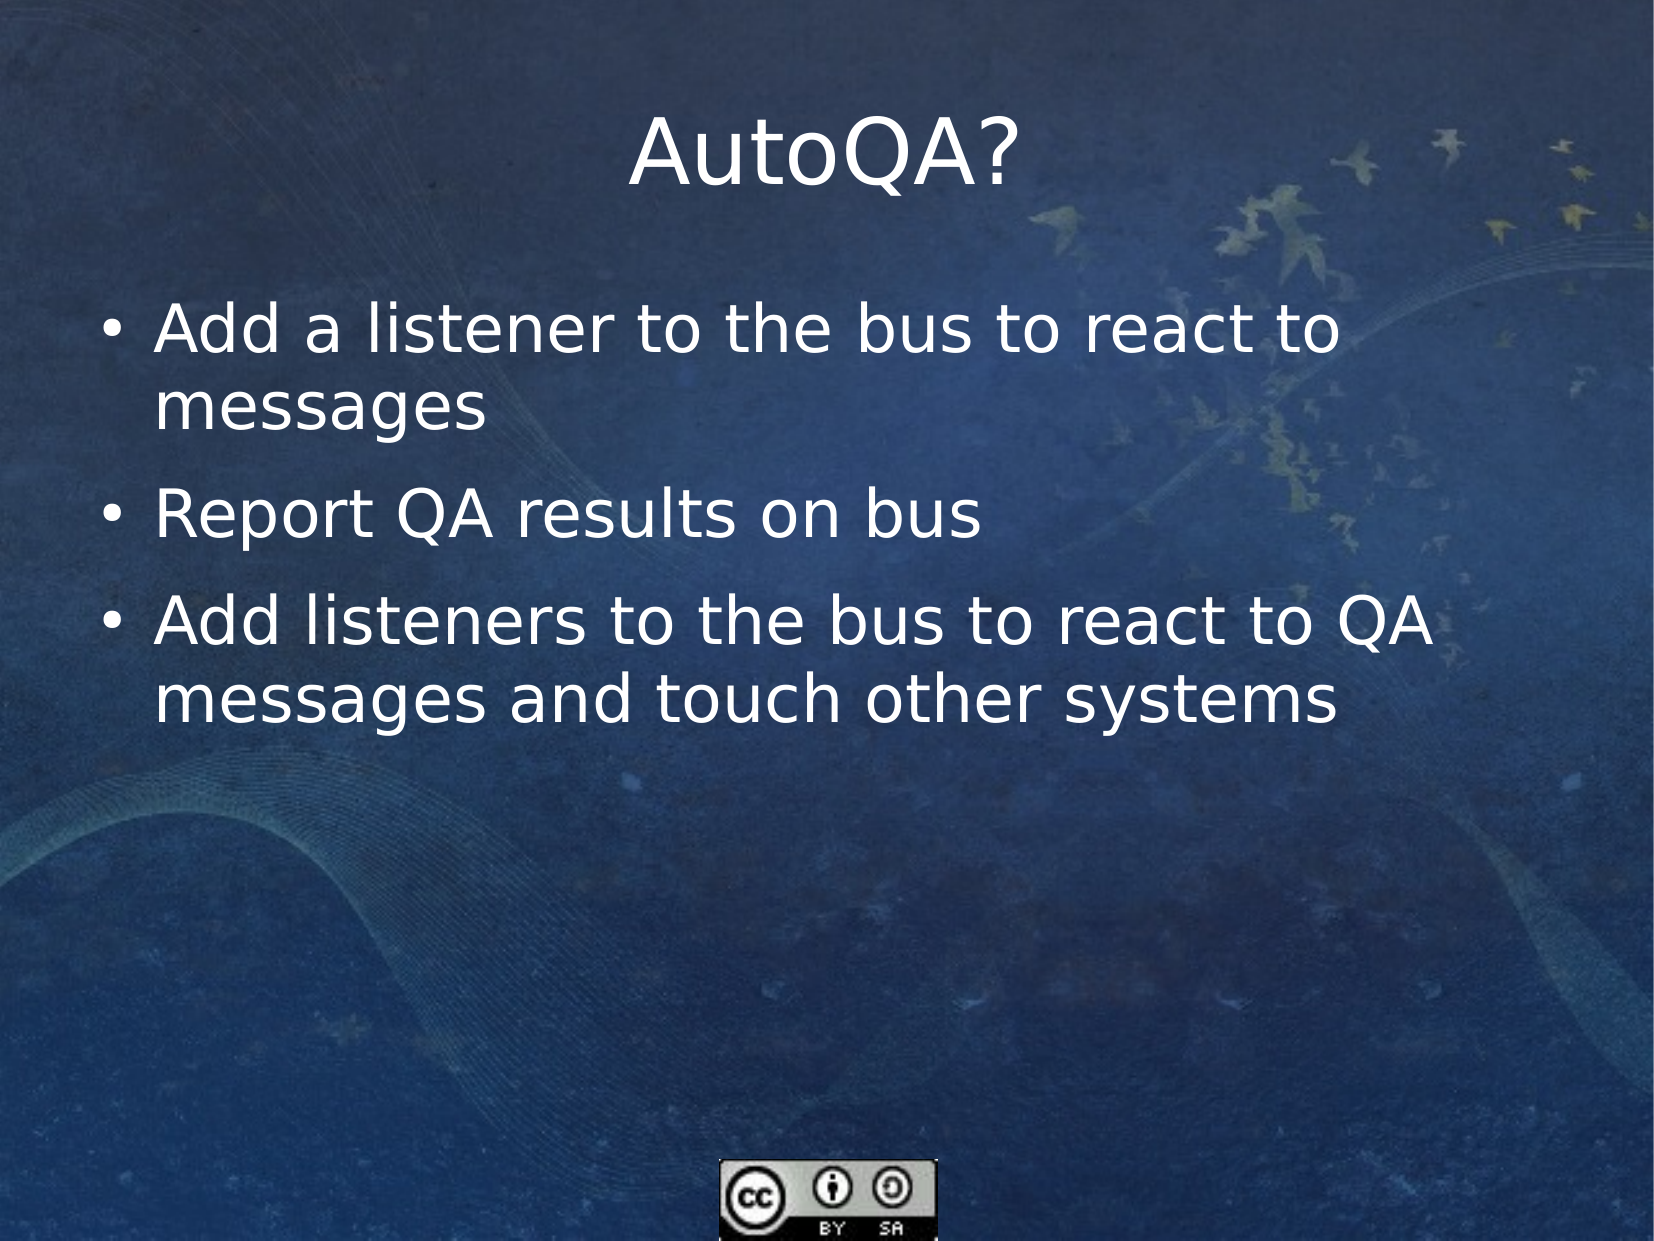

# AutoQA?
Add a listener to the bus to react to messages
Report QA results on bus
Add listeners to the bus to react to QA messages and touch other systems